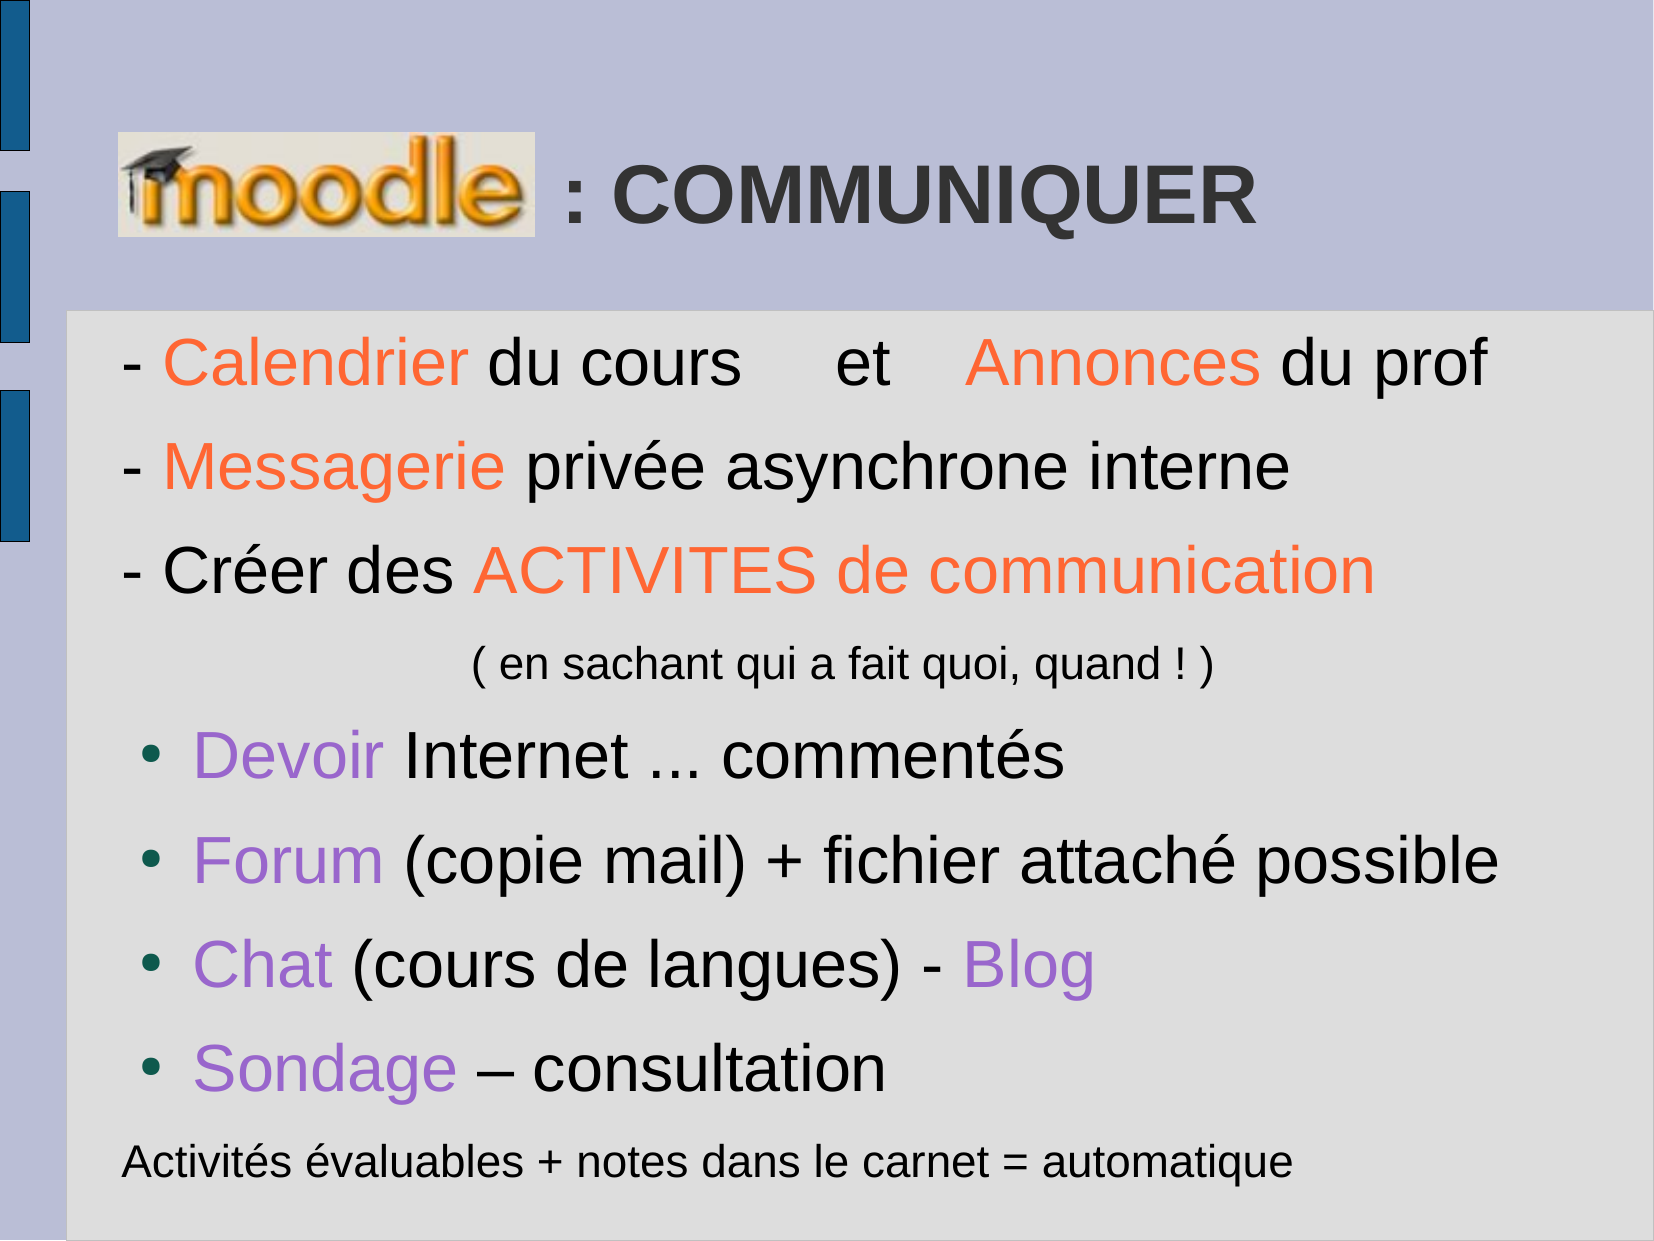

# : COMMUNIQUER
- Calendrier du cours et Annonces du prof
- Messagerie privée asynchrone interne
- Créer des ACTIVITES de communication
( en sachant qui a fait quoi, quand ! )
Devoir Internet ... commentés
Forum (copie mail) + fichier attaché possible
Chat (cours de langues) - Blog
Sondage – consultation
Activités évaluables + notes dans le carnet = automatique